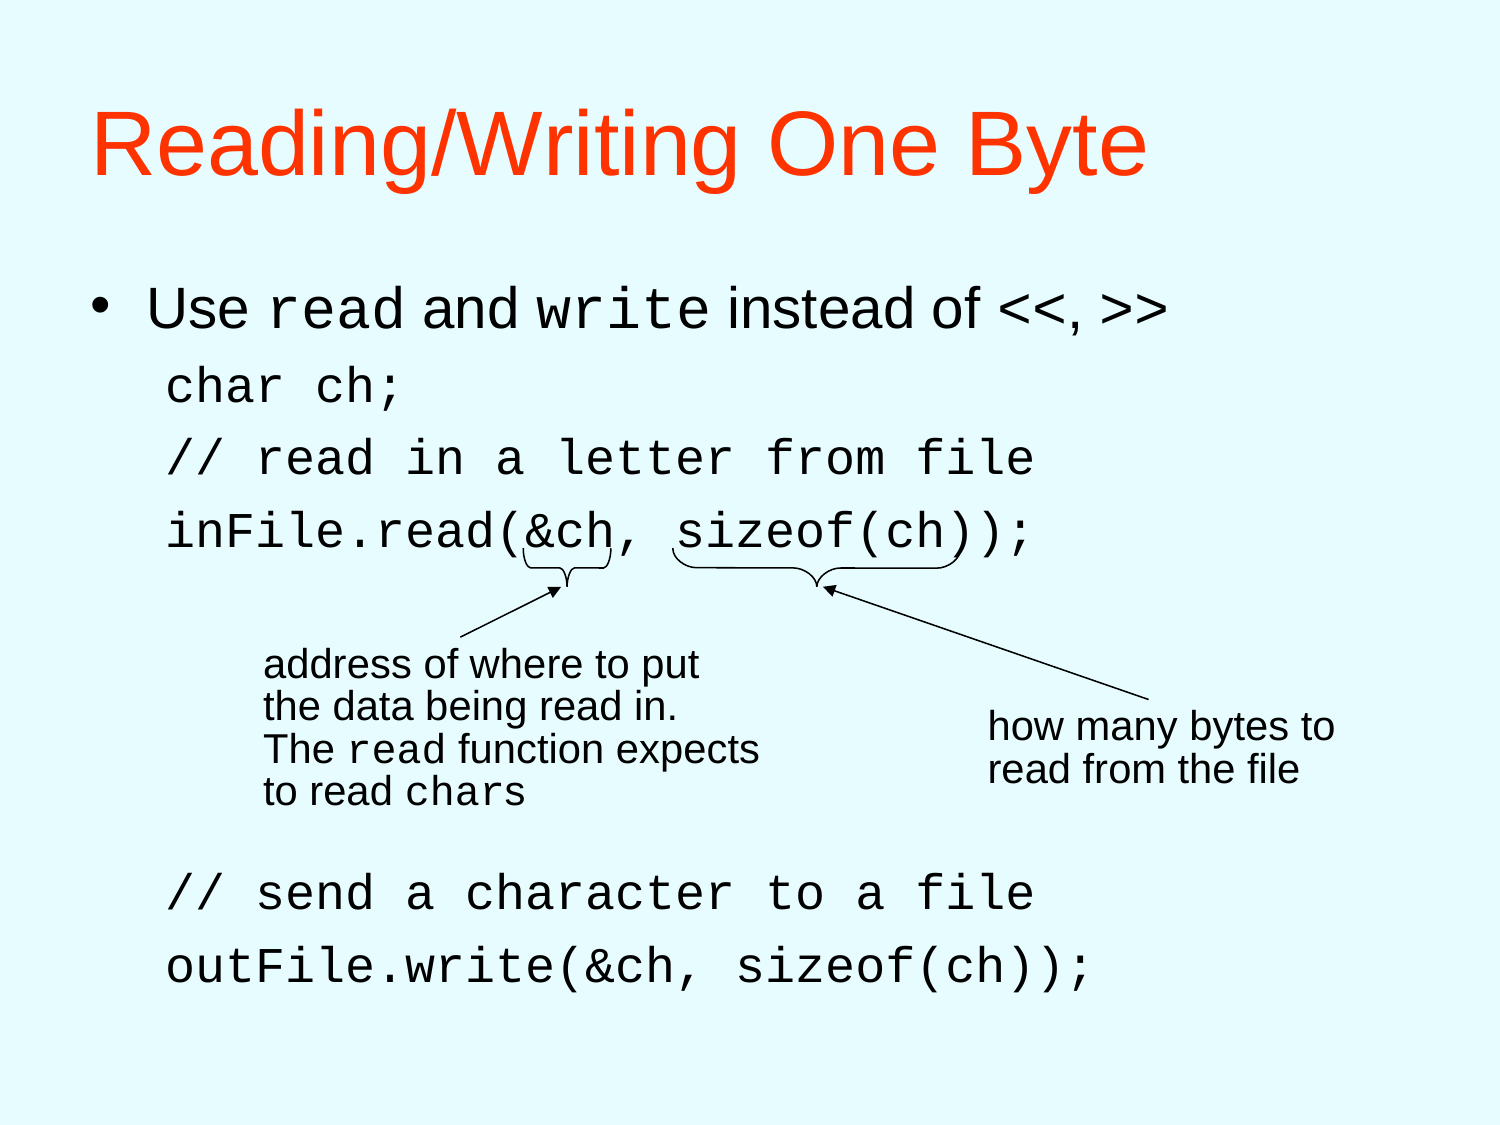

# Reading/Writing One Byte
Use read and write instead of <<, >>
char ch;
// read in a letter from file
inFile.read(&ch, sizeof(ch));
// send a character to a file
outFile.write(&ch, sizeof(ch));
how many bytes to
read from the file
address of where to put
the data being read in.
The read function expects
to read chars